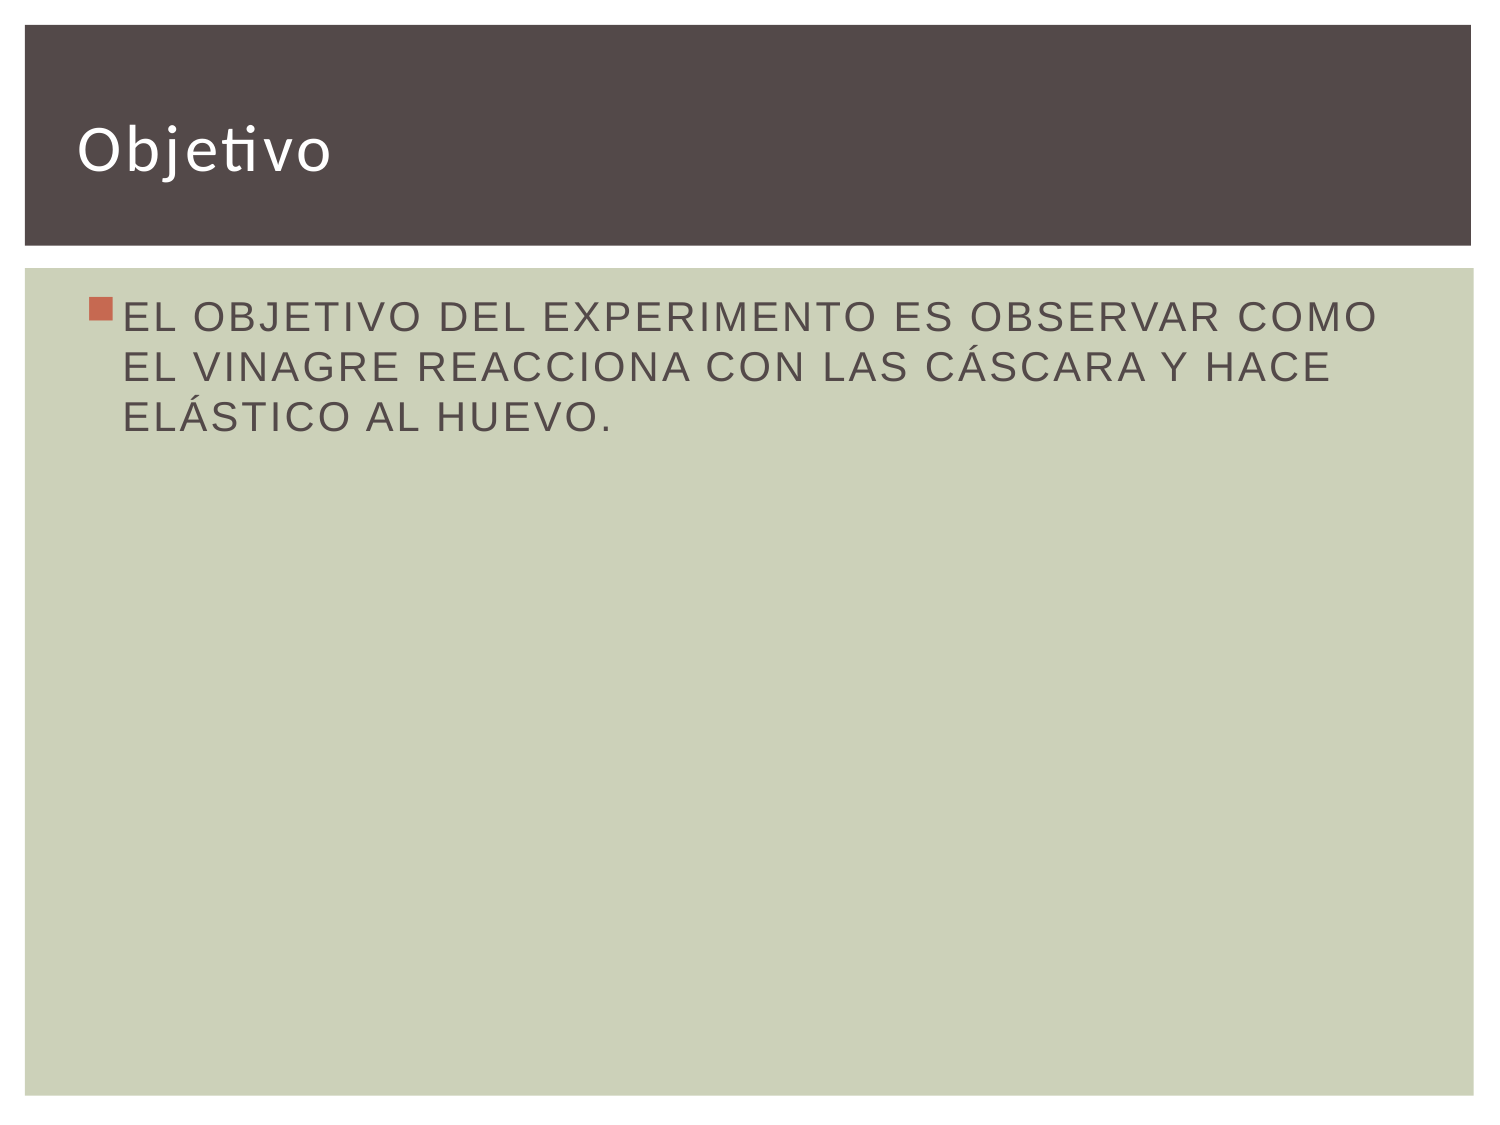

Objetivo
# EL OBJETIVO DEL EXPERIMENTO ES OBSERVAR COMO EL VINAGRE REACCIONA CON LAS CÁSCARA Y HACE ELÁSTICO AL HUEVO.